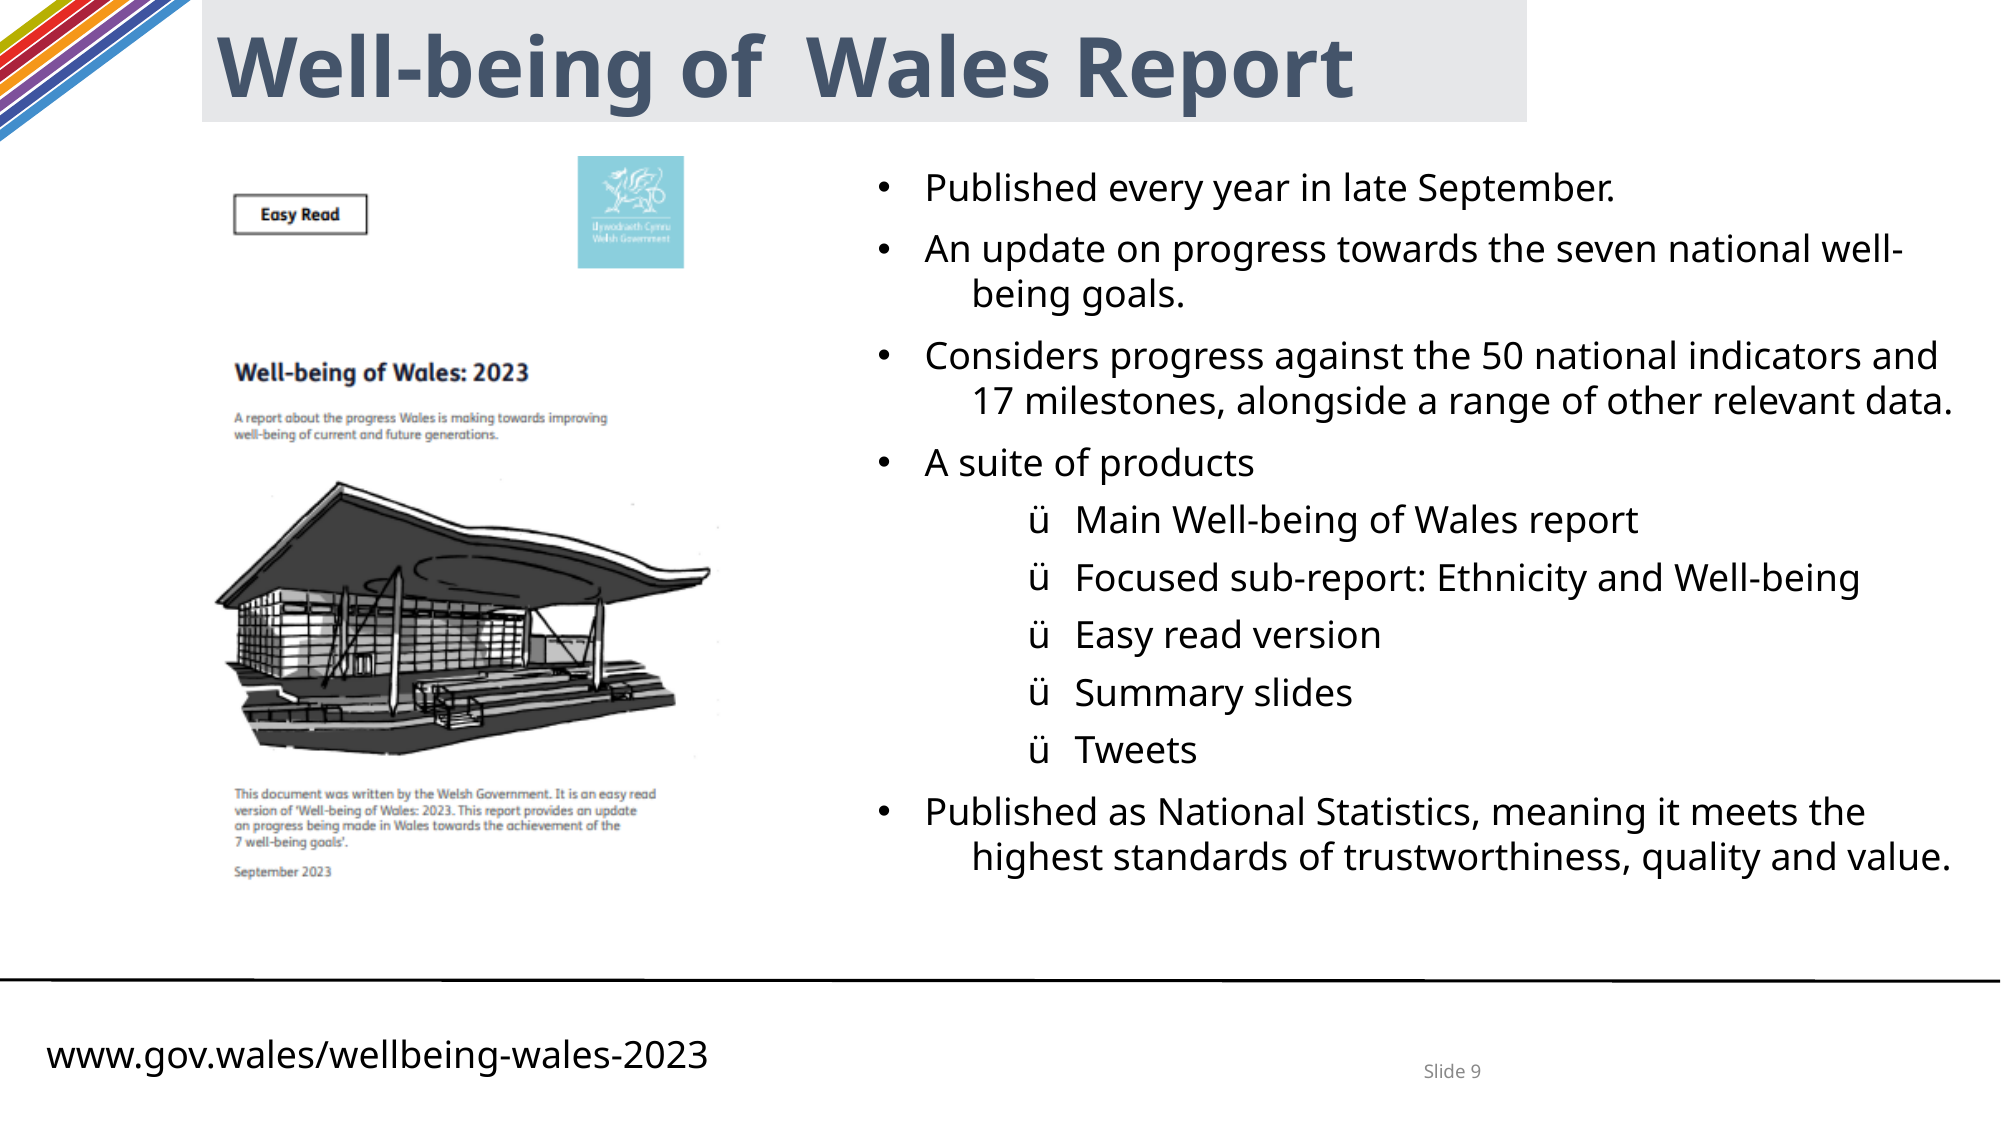

Well-being of Wales Report
two proposals on digital inclusion and sustainable travel.
Published every year in late September.
An update on progress towards the seven national well-being goals.
Considers progress against the 50 national indicators and 17 milestones, alongside a range of other relevant data.
A suite of products
Main Well-being of Wales report
Focused sub-report: Ethnicity and Well-being
Easy read version
Summary slides
Tweets
Published as National Statistics, meaning it meets the highest standards of trustworthiness, quality and value.
www.gov.wales/wellbeing-wales-2023